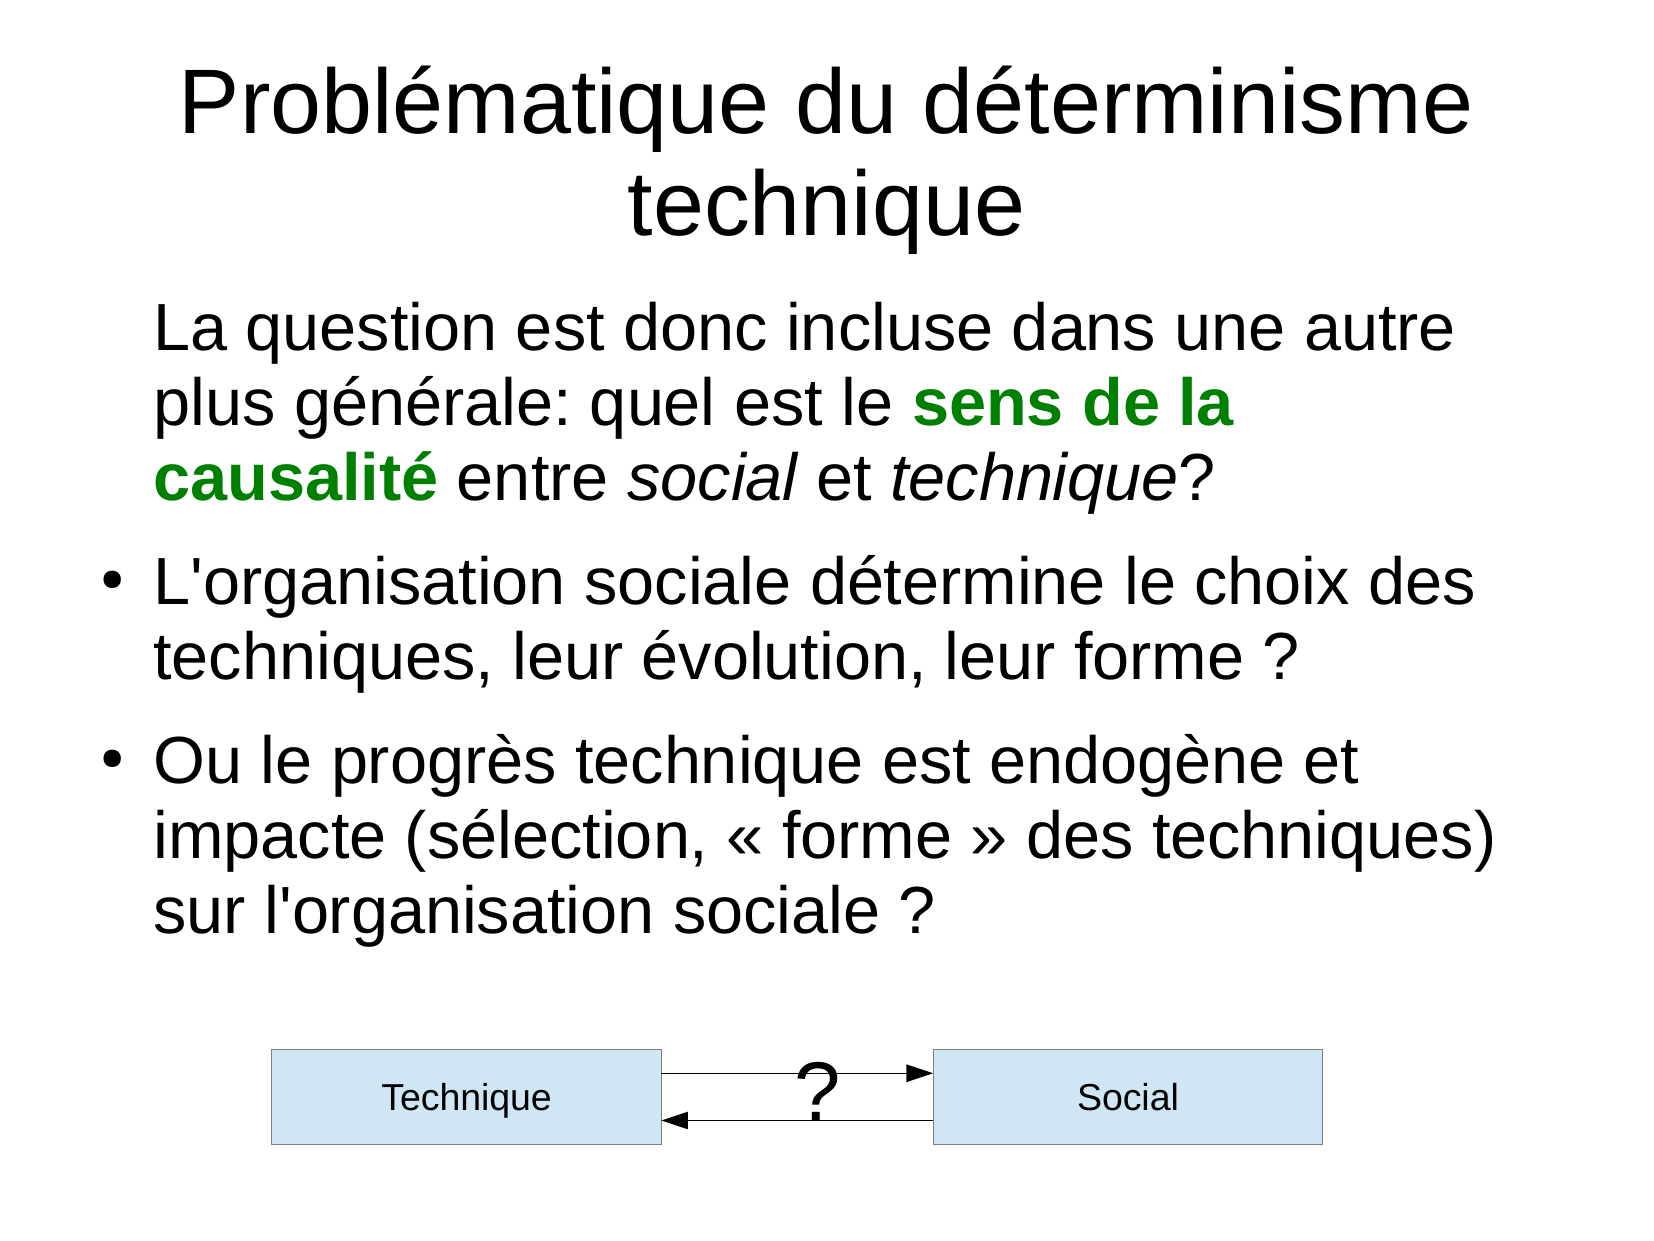

# Problématique du déterminisme technique
La question est donc incluse dans une autre plus générale: quel est le sens de la causalité entre social et technique?
L'organisation sociale détermine le choix des techniques, leur évolution, leur forme ?
Ou le progrès technique est endogène et impacte (sélection, « forme » des techniques) sur l'organisation sociale ?
?
Technique
Social